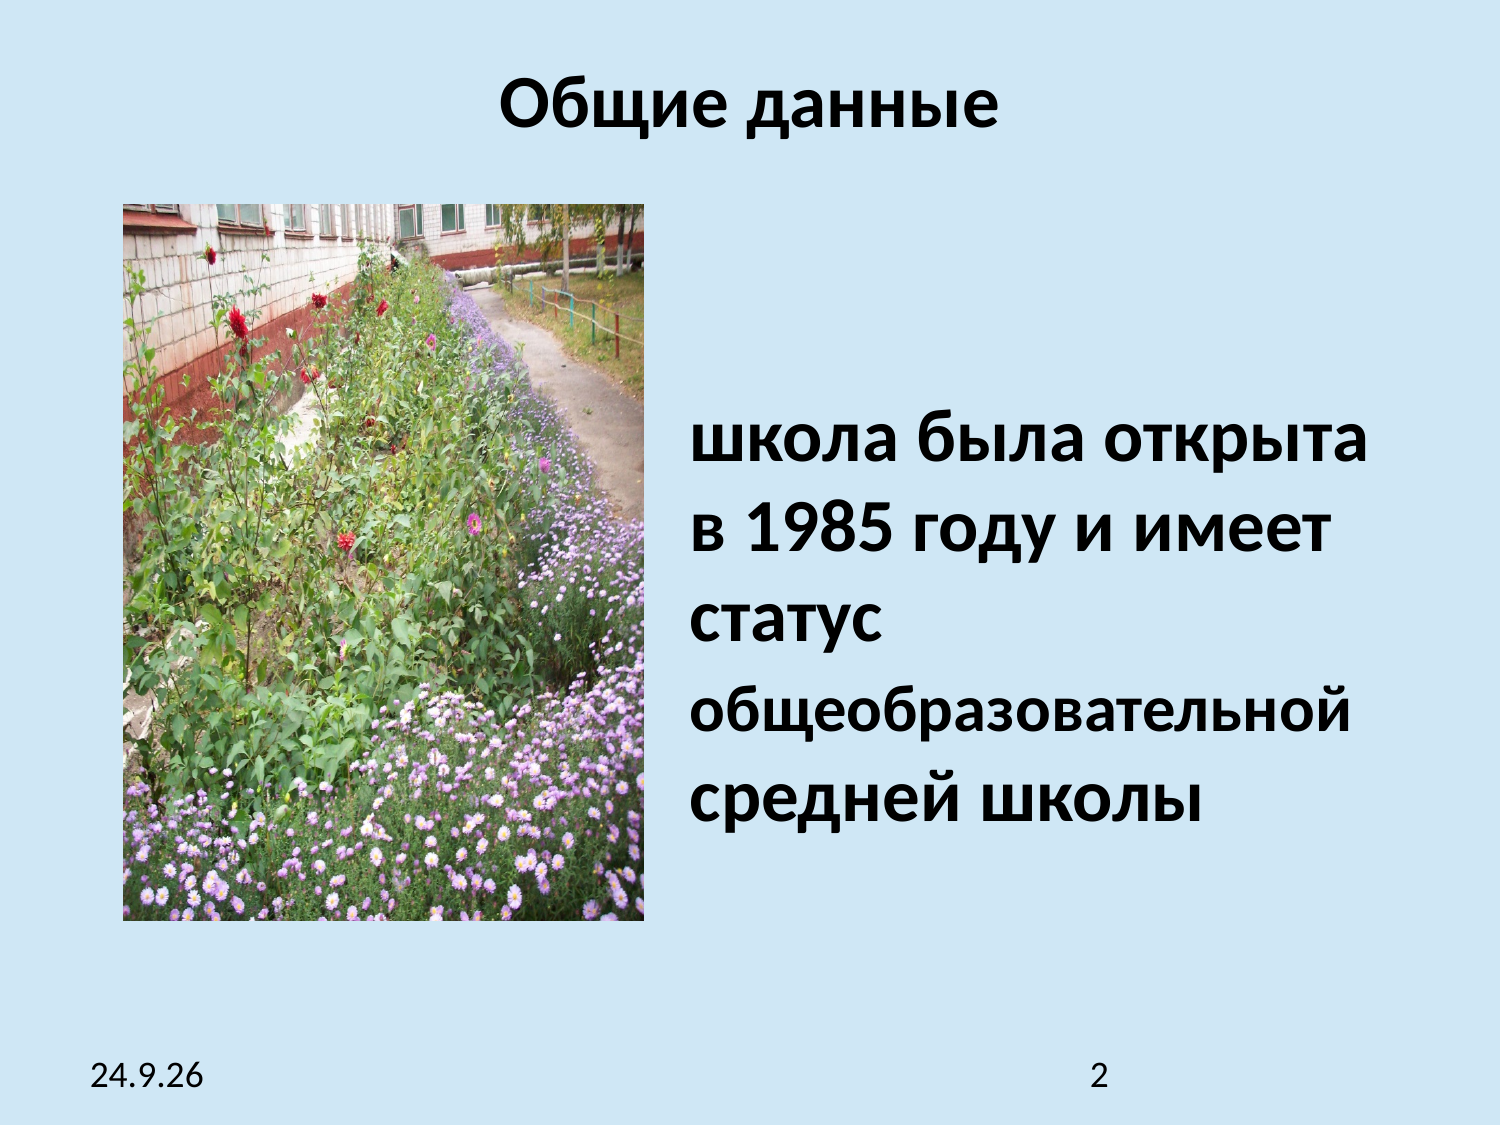

# Общие данные
школа была открыта в 1985 году и имеет статус общеобразовательной средней школы